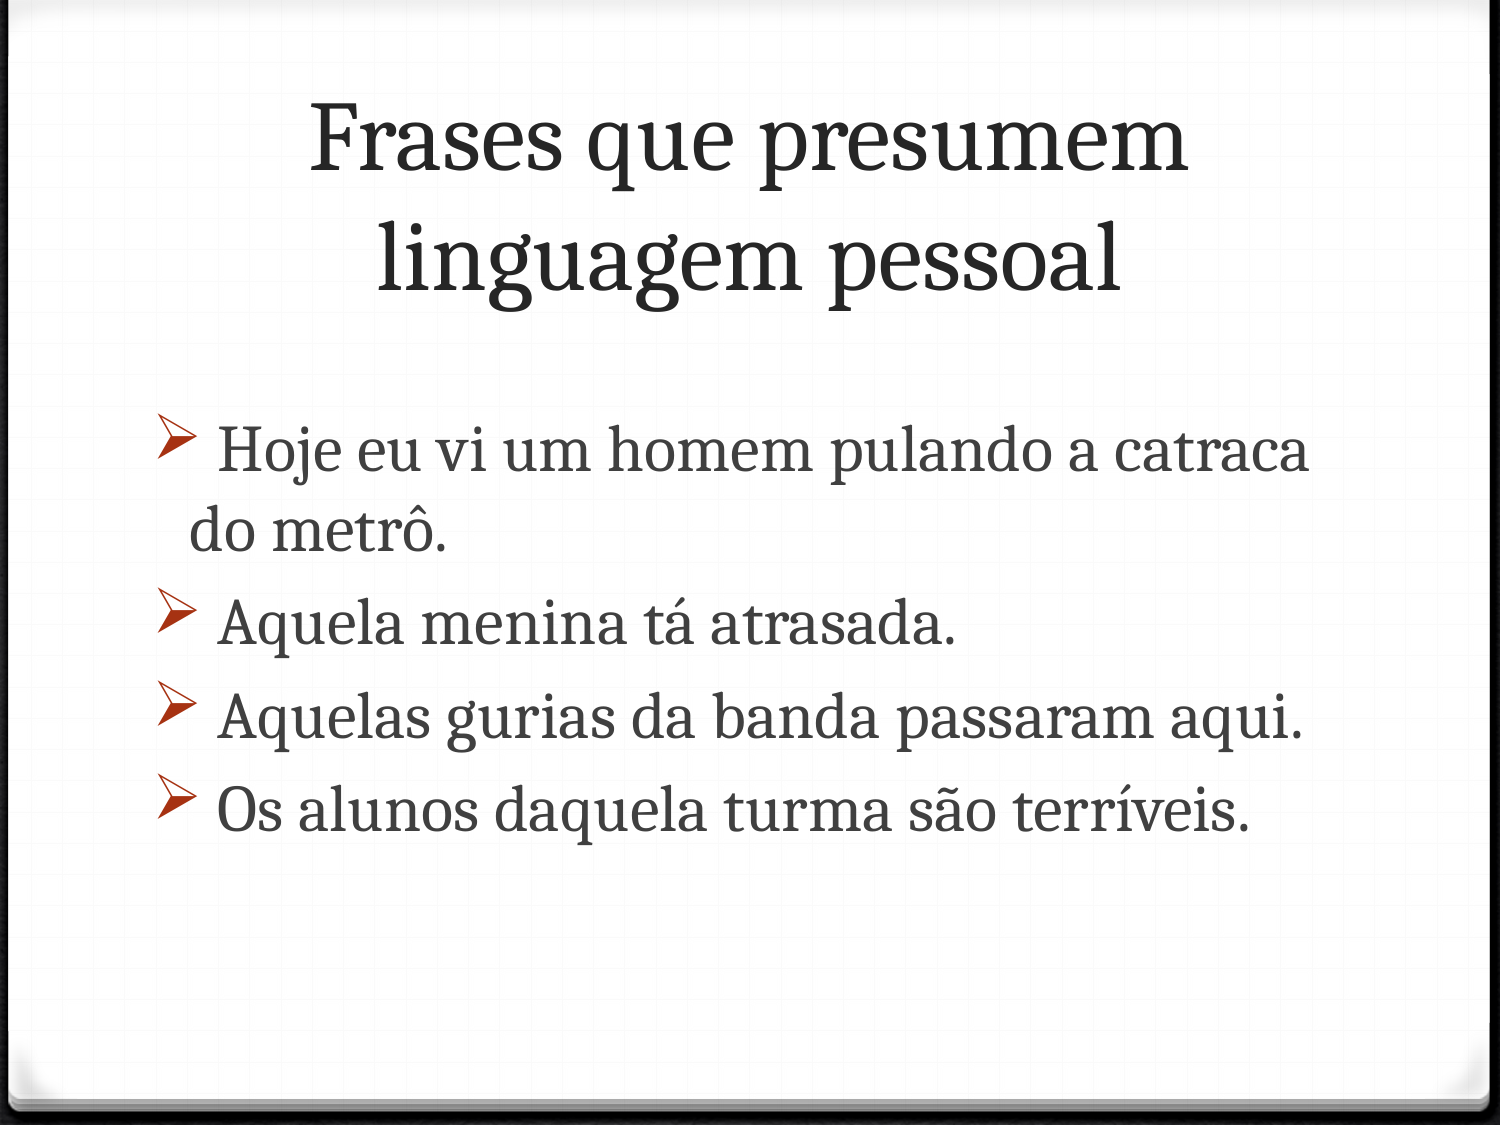

# Frases que presumem linguagem pessoal
 Hoje eu vi um homem pulando a catraca do metrô.
 Aquela menina tá atrasada.
 Aquelas gurias da banda passaram aqui.
 Os alunos daquela turma são terríveis.